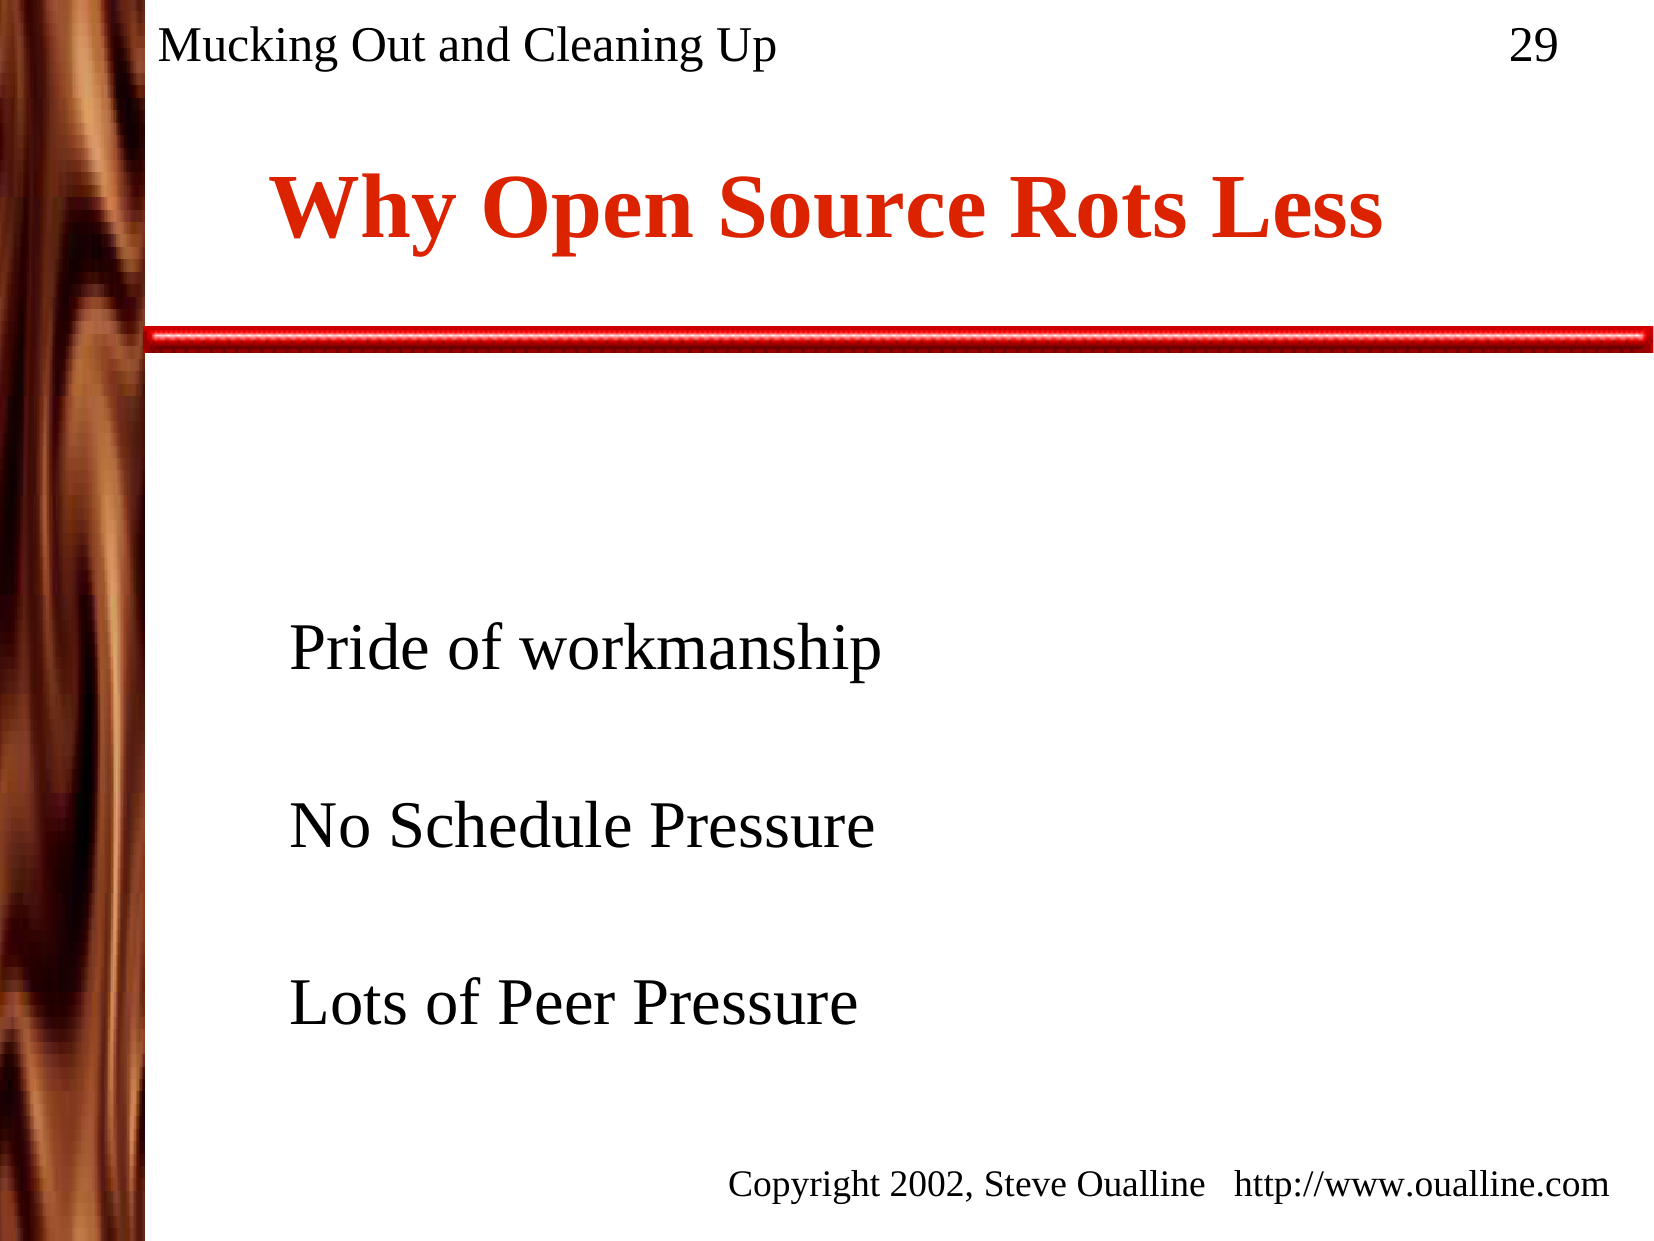

# Why Open Source Rots Less
Pride of workmanship
No Schedule Pressure
Lots of Peer Pressure